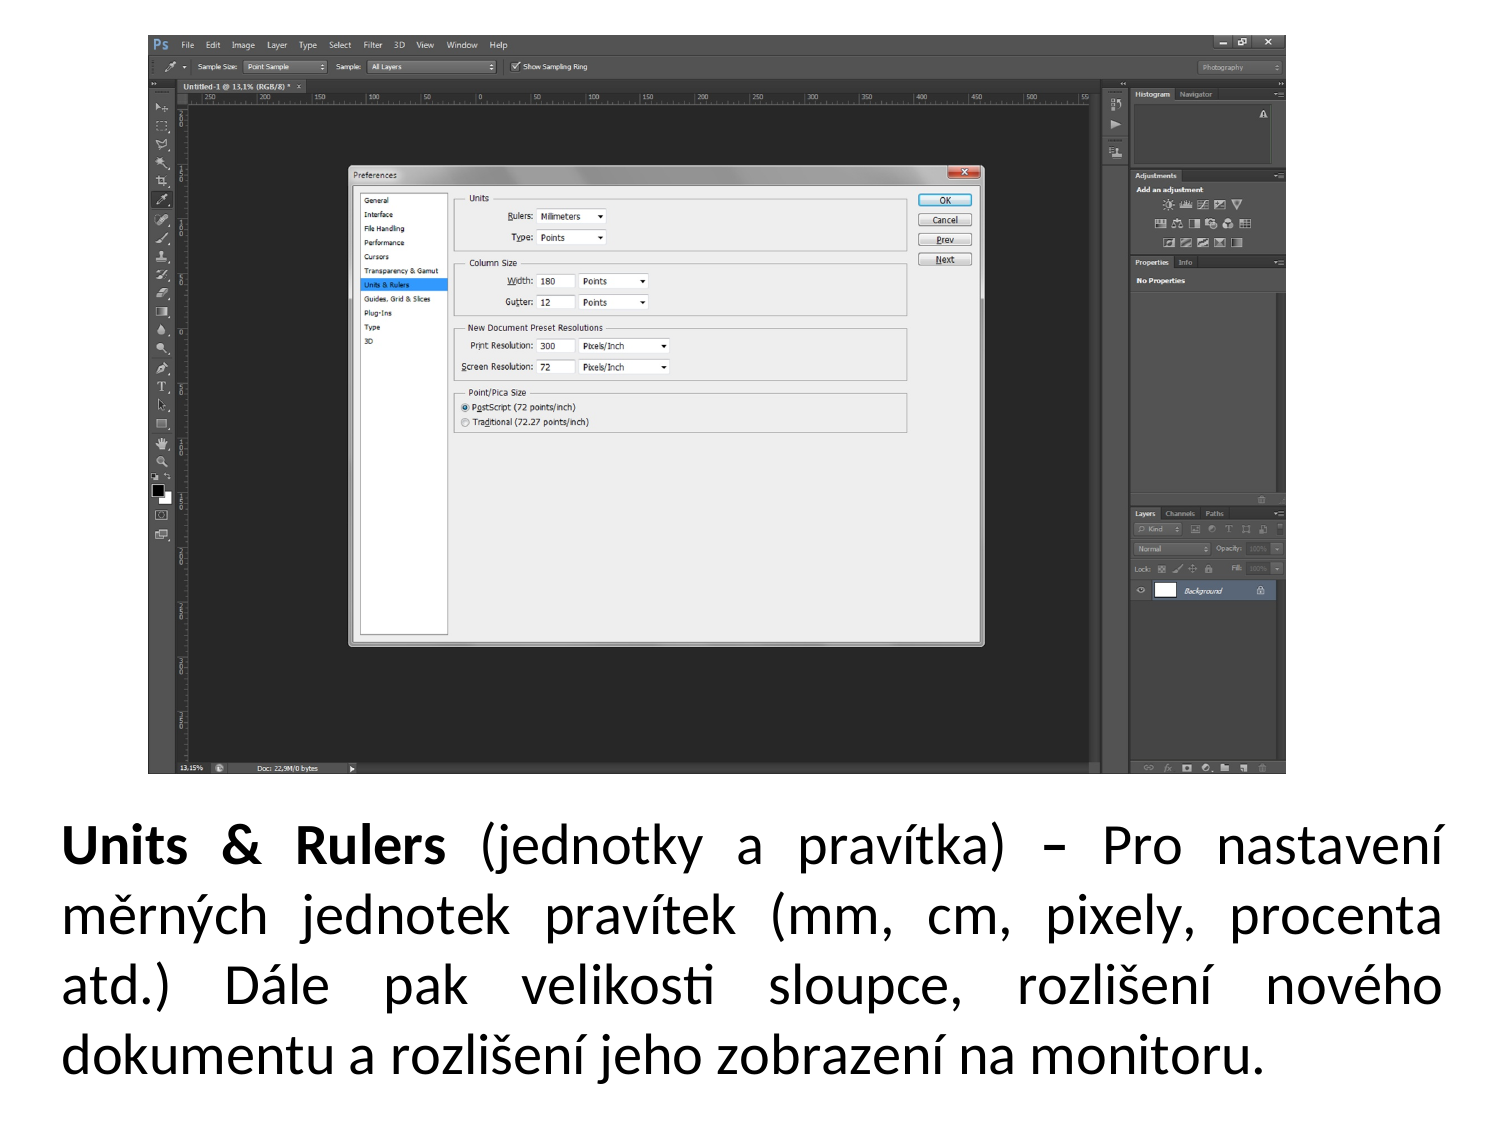

Units & Rulers (jednotky a pravítka) – Pro nastavení měrných jednotek pravítek (mm, cm, pixely, procenta atd.) Dále pak velikosti sloupce, rozlišení nového dokumentu a rozlišení jeho zobrazení na monitoru.